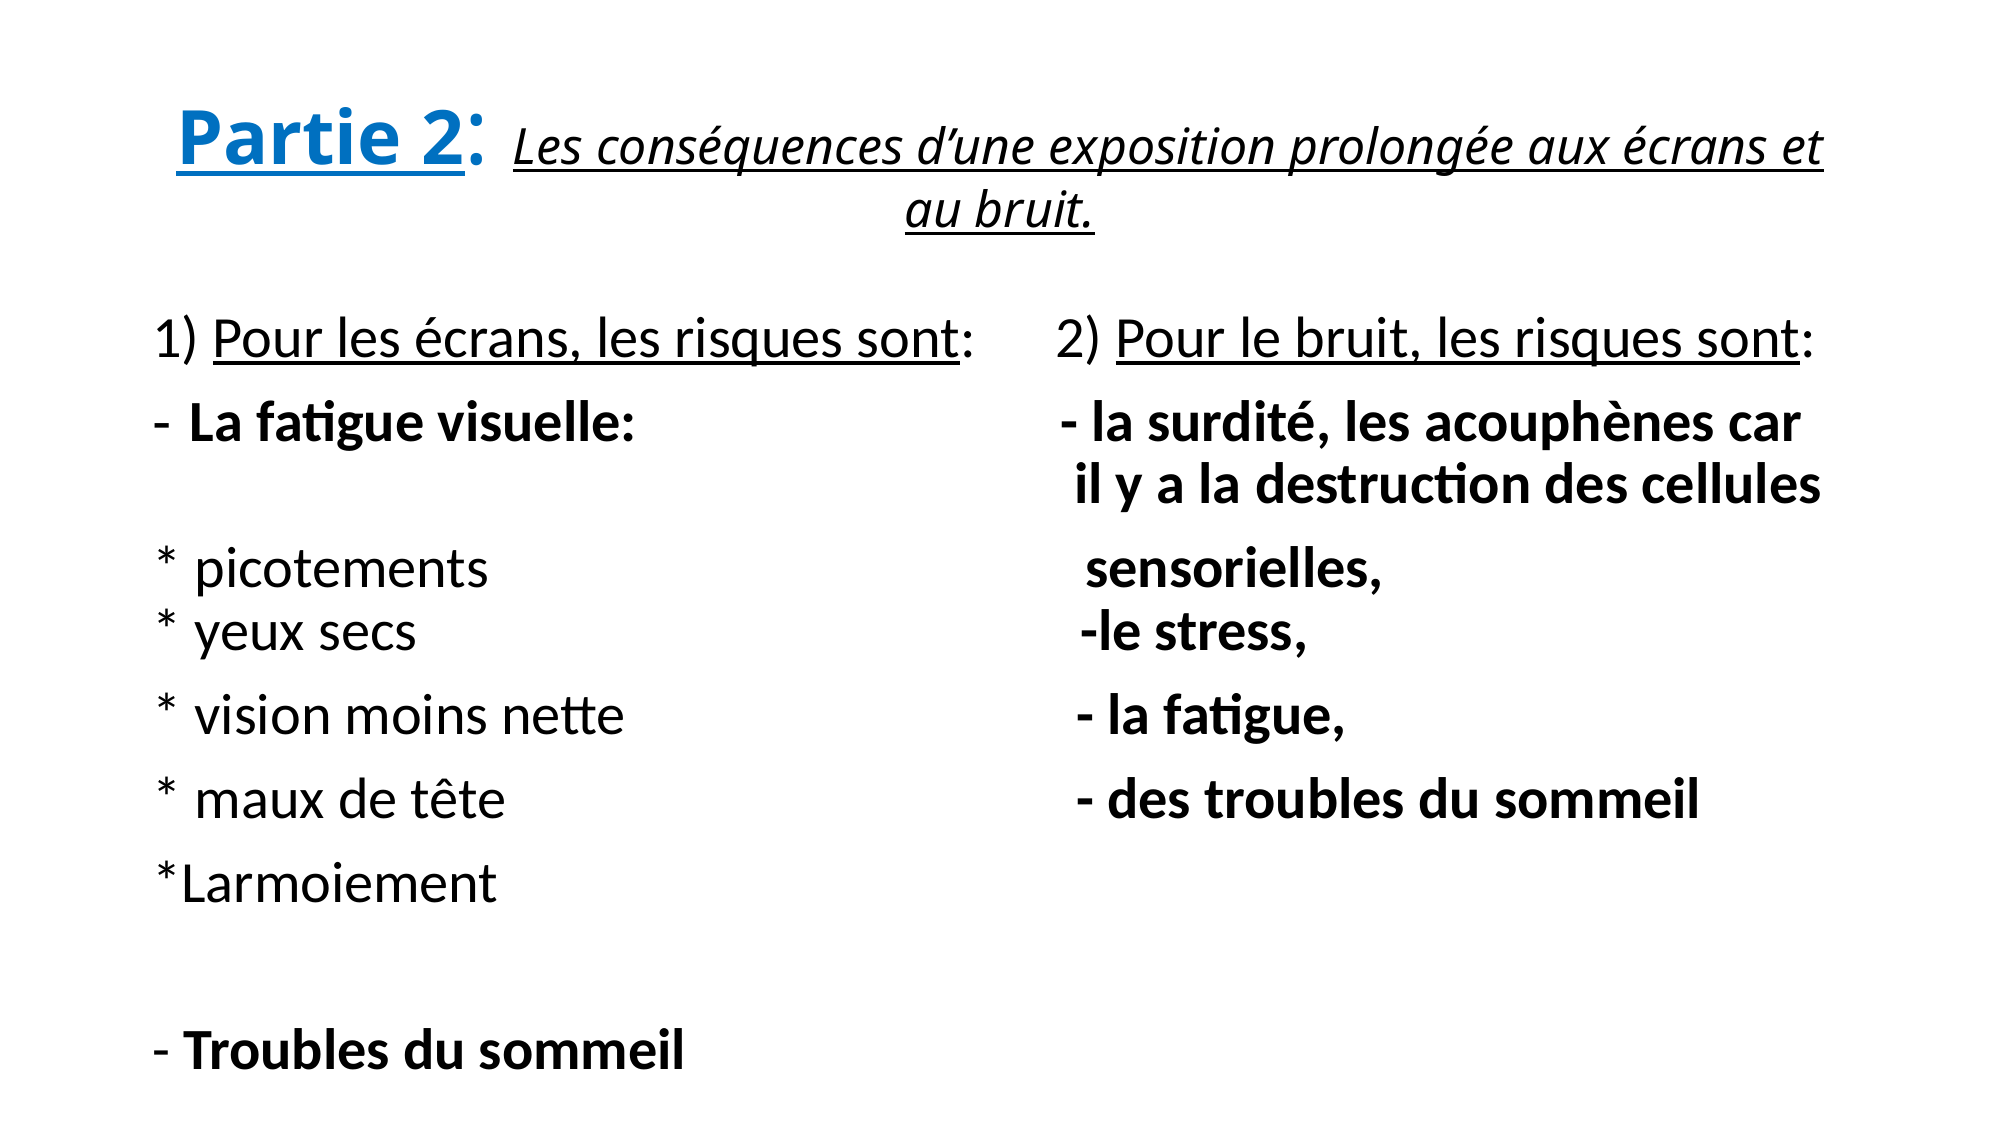

# Partie 2: Les conséquences d’une exposition prolongée aux écrans et au bruit.
1) Pour les écrans, les risques sont: 2) Pour le bruit, les risques sont:
La fatigue visuelle: - la surdité, les acouphènes car il y a la destruction des cellules
* picotements sensorielles, * yeux secs -le stress,
* vision moins nette - la fatigue,
* maux de tête - des troubles du sommeil
*Larmoiement
- Troubles du sommeil